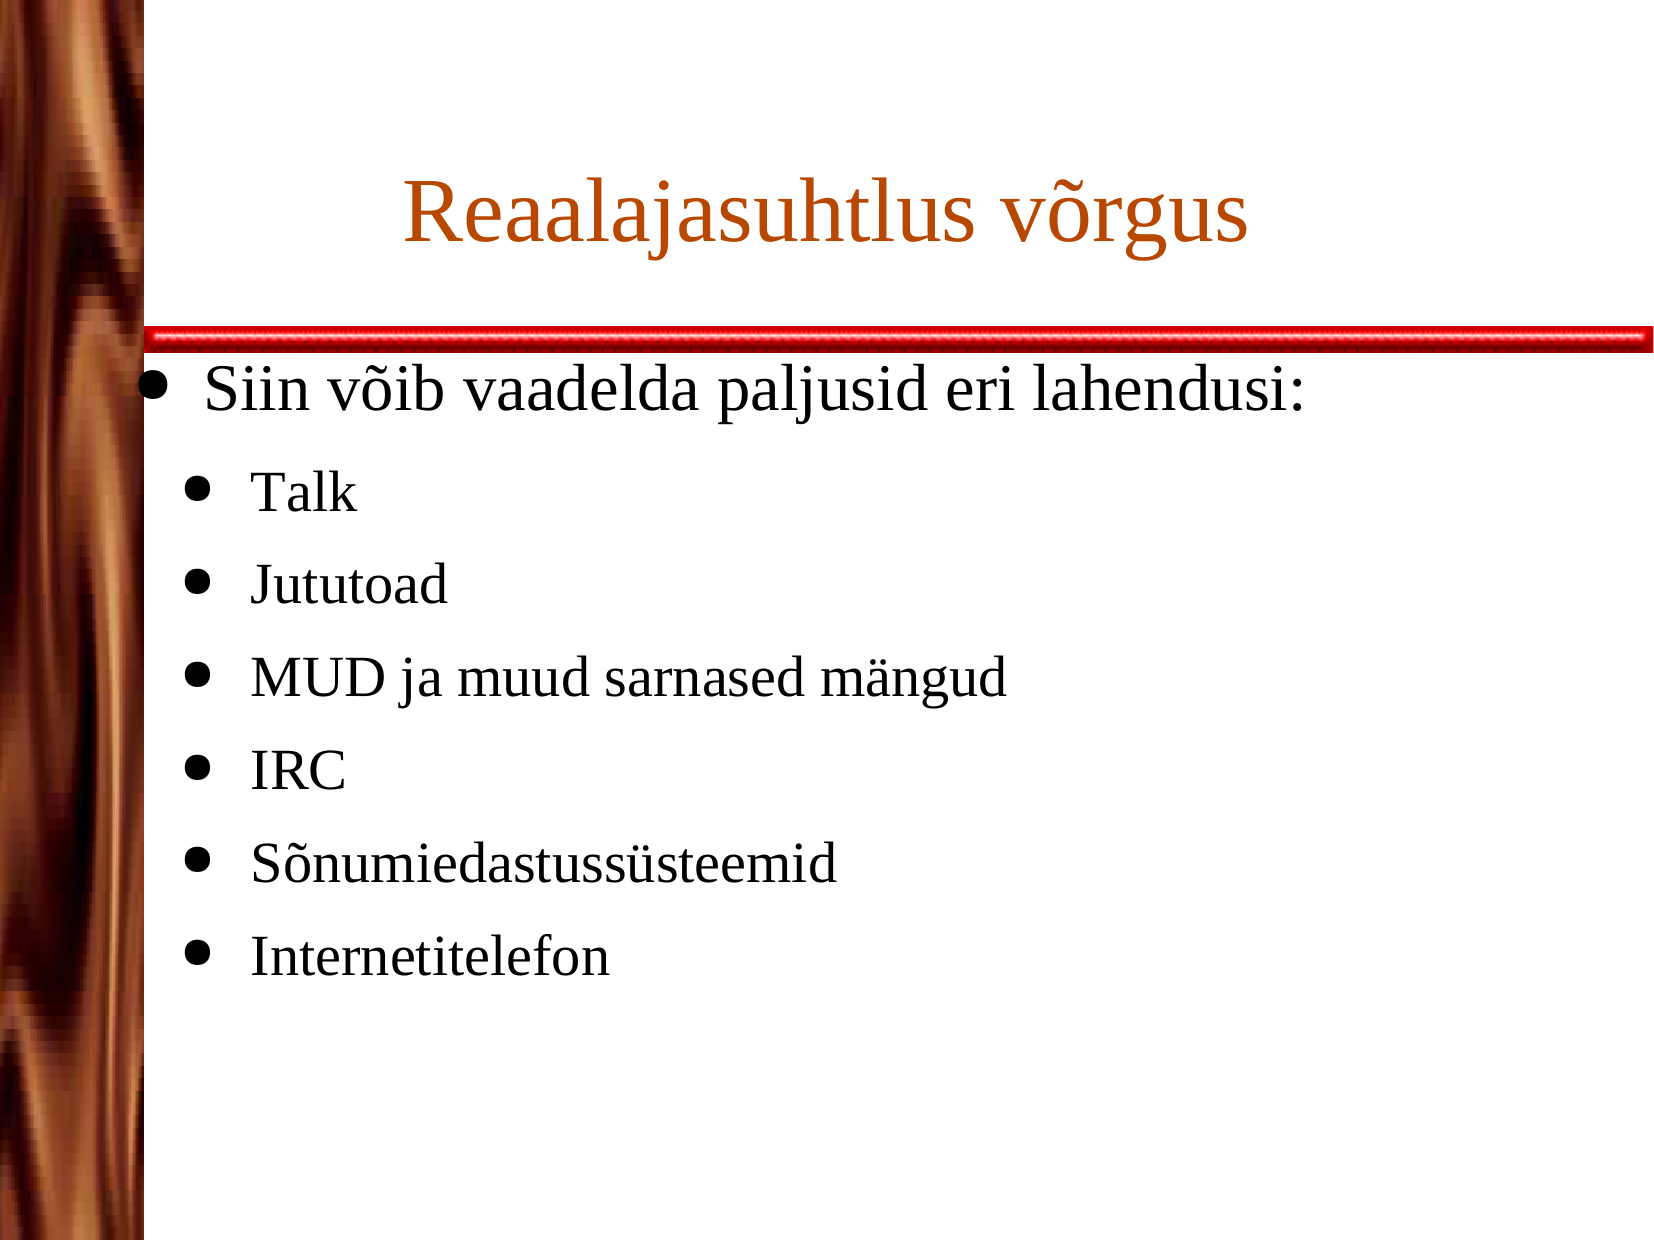

# Reaalajasuhtlus võrgus
Siin võib vaadelda paljusid eri lahendusi:
Talk
Jututoad
MUD ja muud sarnased mängud
IRC
Sõnumiedastussüsteemid
Internetitelefon